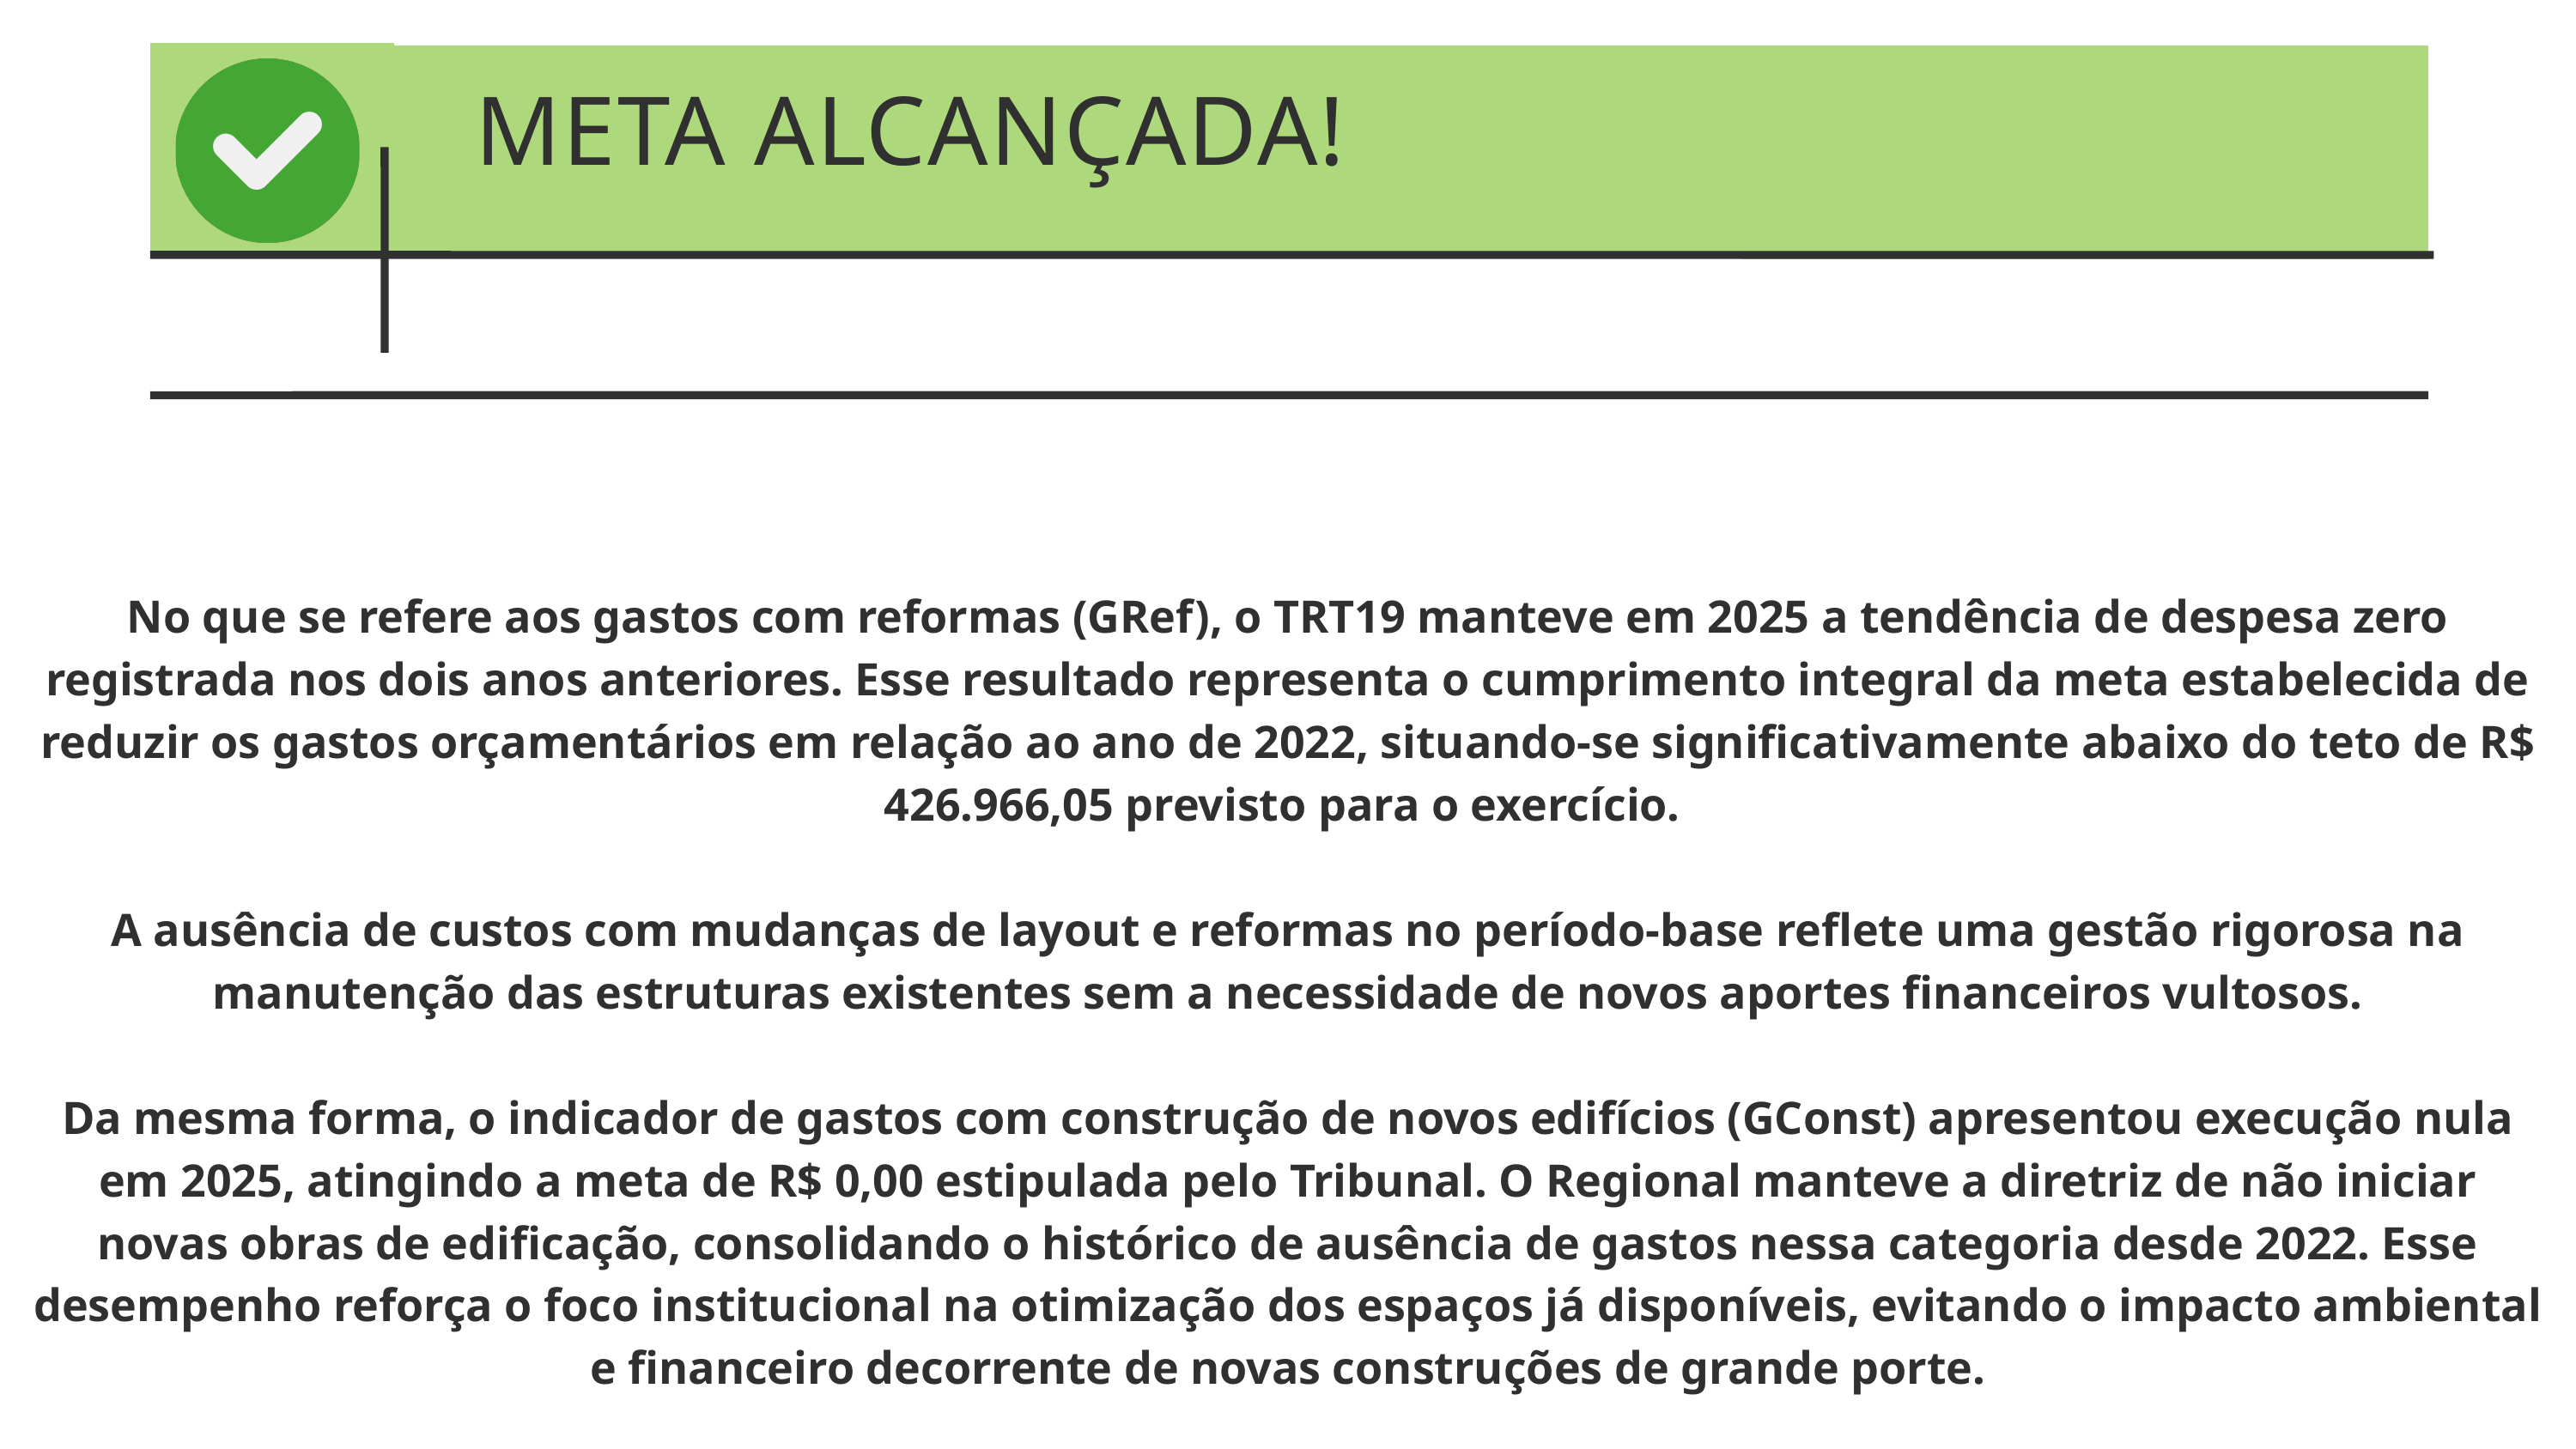

META ALCANÇADA!
No que se refere aos gastos com reformas (GRef), o TRT19 manteve em 2025 a tendência de despesa zero registrada nos dois anos anteriores. Esse resultado representa o cumprimento integral da meta estabelecida de reduzir os gastos orçamentários em relação ao ano de 2022, situando-se significativamente abaixo do teto de R$ 426.966,05 previsto para o exercício.
A ausência de custos com mudanças de layout e reformas no período-base reflete uma gestão rigorosa na manutenção das estruturas existentes sem a necessidade de novos aportes financeiros vultosos.
Da mesma forma, o indicador de gastos com construção de novos edifícios (GConst) apresentou execução nula em 2025, atingindo a meta de R$ 0,00 estipulada pelo Tribunal. O Regional manteve a diretriz de não iniciar novas obras de edificação, consolidando o histórico de ausência de gastos nessa categoria desde 2022. Esse desempenho reforça o foco institucional na otimização dos espaços já disponíveis, evitando o impacto ambiental e financeiro decorrente de novas construções de grande porte.